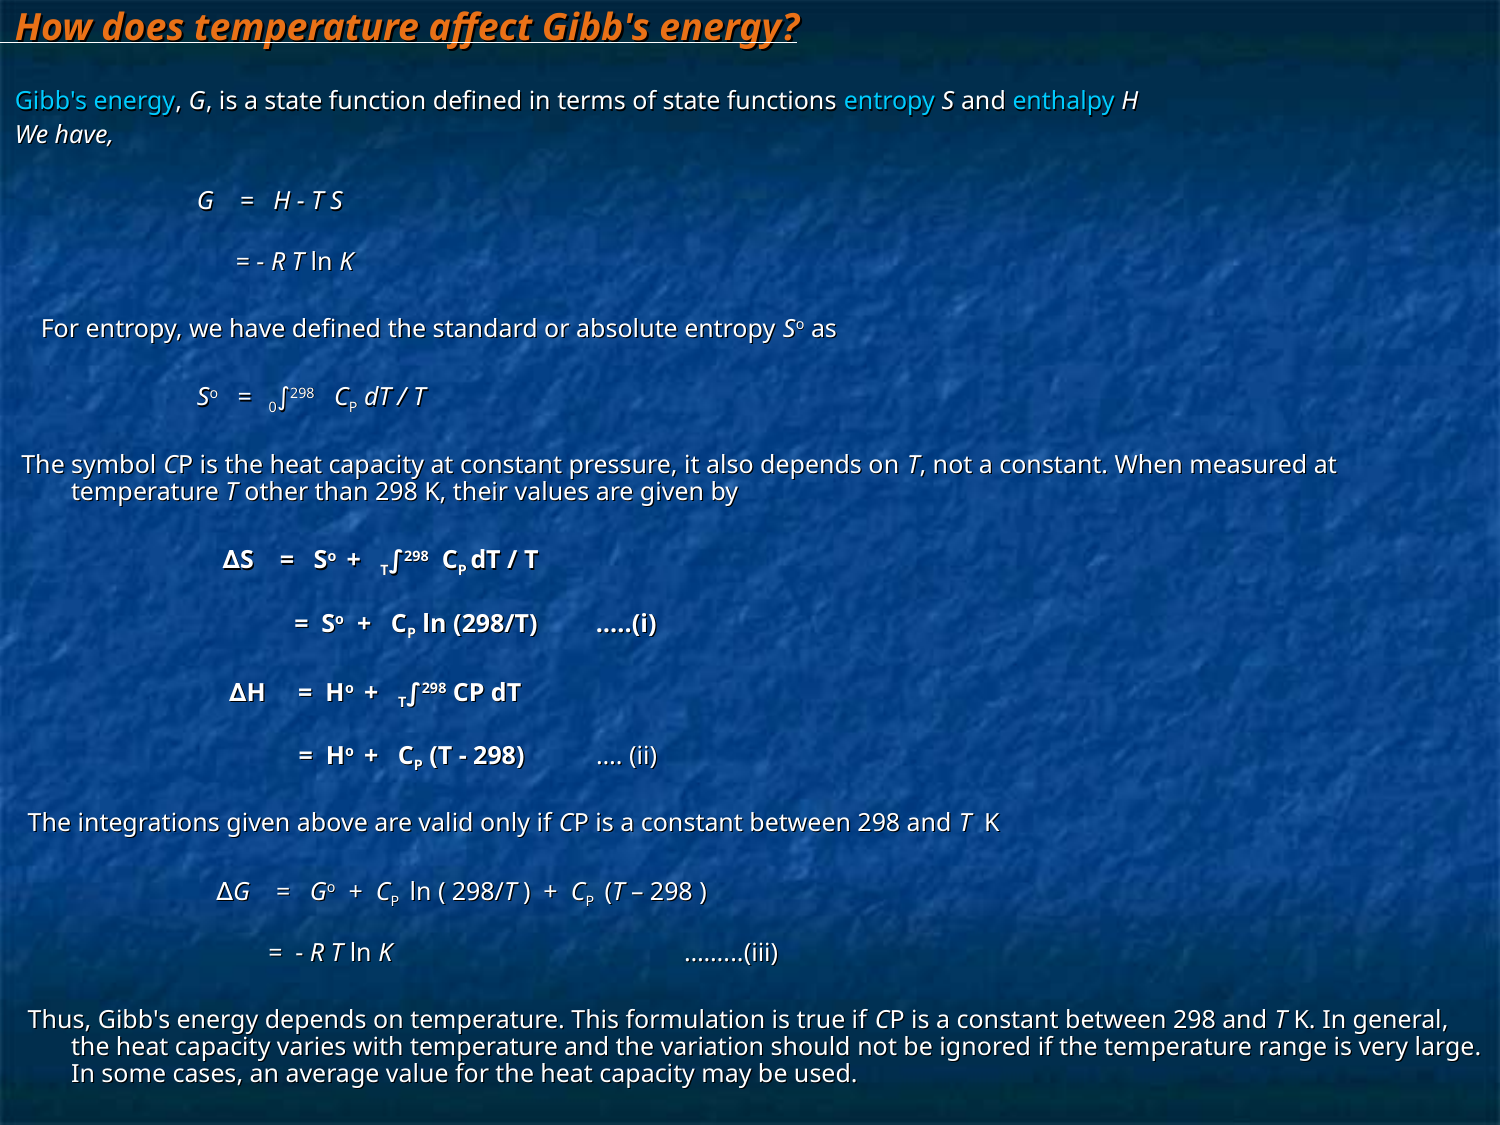

#
How does temperature affect Gibb's energy?
Gibb's energy, G, is a state function defined in terms of state functions entropy S and enthalpy H
We have,
 G = H - T S
  = - R T ln K
 For entropy, we have defined the standard or absolute entropy So as
 So = 0∫298 CP dT / T
 The symbol CP is the heat capacity at constant pressure, it also depends on T, not a constant. When measured at temperature T other than 298 K, their values are given by
 ∆S = So + T∫298 CP dT / T
       = So + CP ln (298/T) …..(i)
 ∆H = Ho + T∫298 CP dT
    = Ho + CP (T - 298) …. (ii)
 The integrations given above are valid only if CP is a constant between 298 and T K
 ∆G = Go + CP ln ( 298/T ) + CP (T – 298 )
      = - R T ln K ……...(iii)
 Thus, Gibb's energy depends on temperature. This formulation is true if CP is a constant between 298 and T K. In general, the heat capacity varies with temperature and the variation should not be ignored if the temperature range is very large. In some cases, an average value for the heat capacity may be used.
Gibb's free energies of a system drive both physical and chemical changes. For physical changes, the heat capacities of the system over the ranges of temperature should be considered. In cases of chemical reactions, the differences in heat capacity between products and reactants shall be considered.